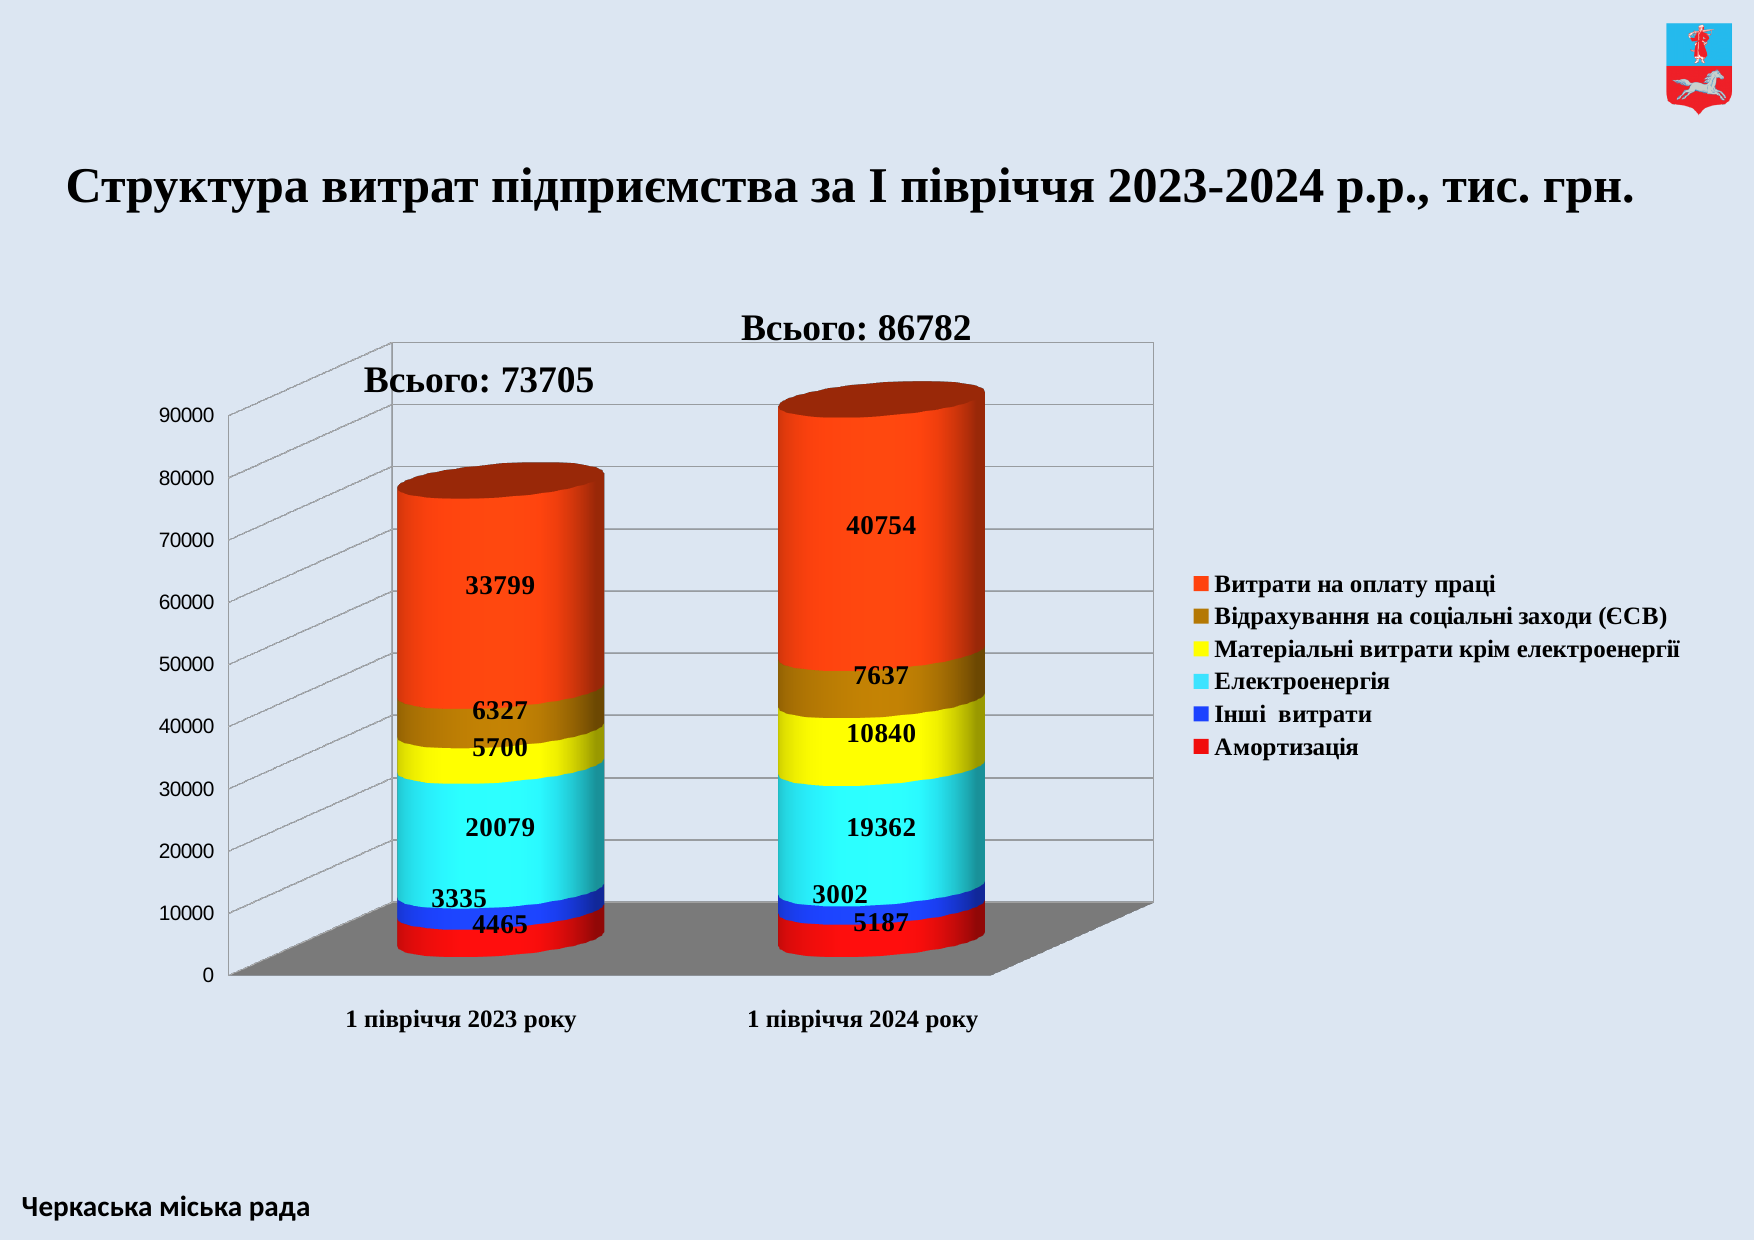

Структура витрат підприємства за I півріччя 2023-2024 р.р., тис. грн.
Всього: 86782
[unsupported chart]
Всього: 73705
1 півріччя 2023 року
1 півріччя 2024 року
Черкаська міська рада